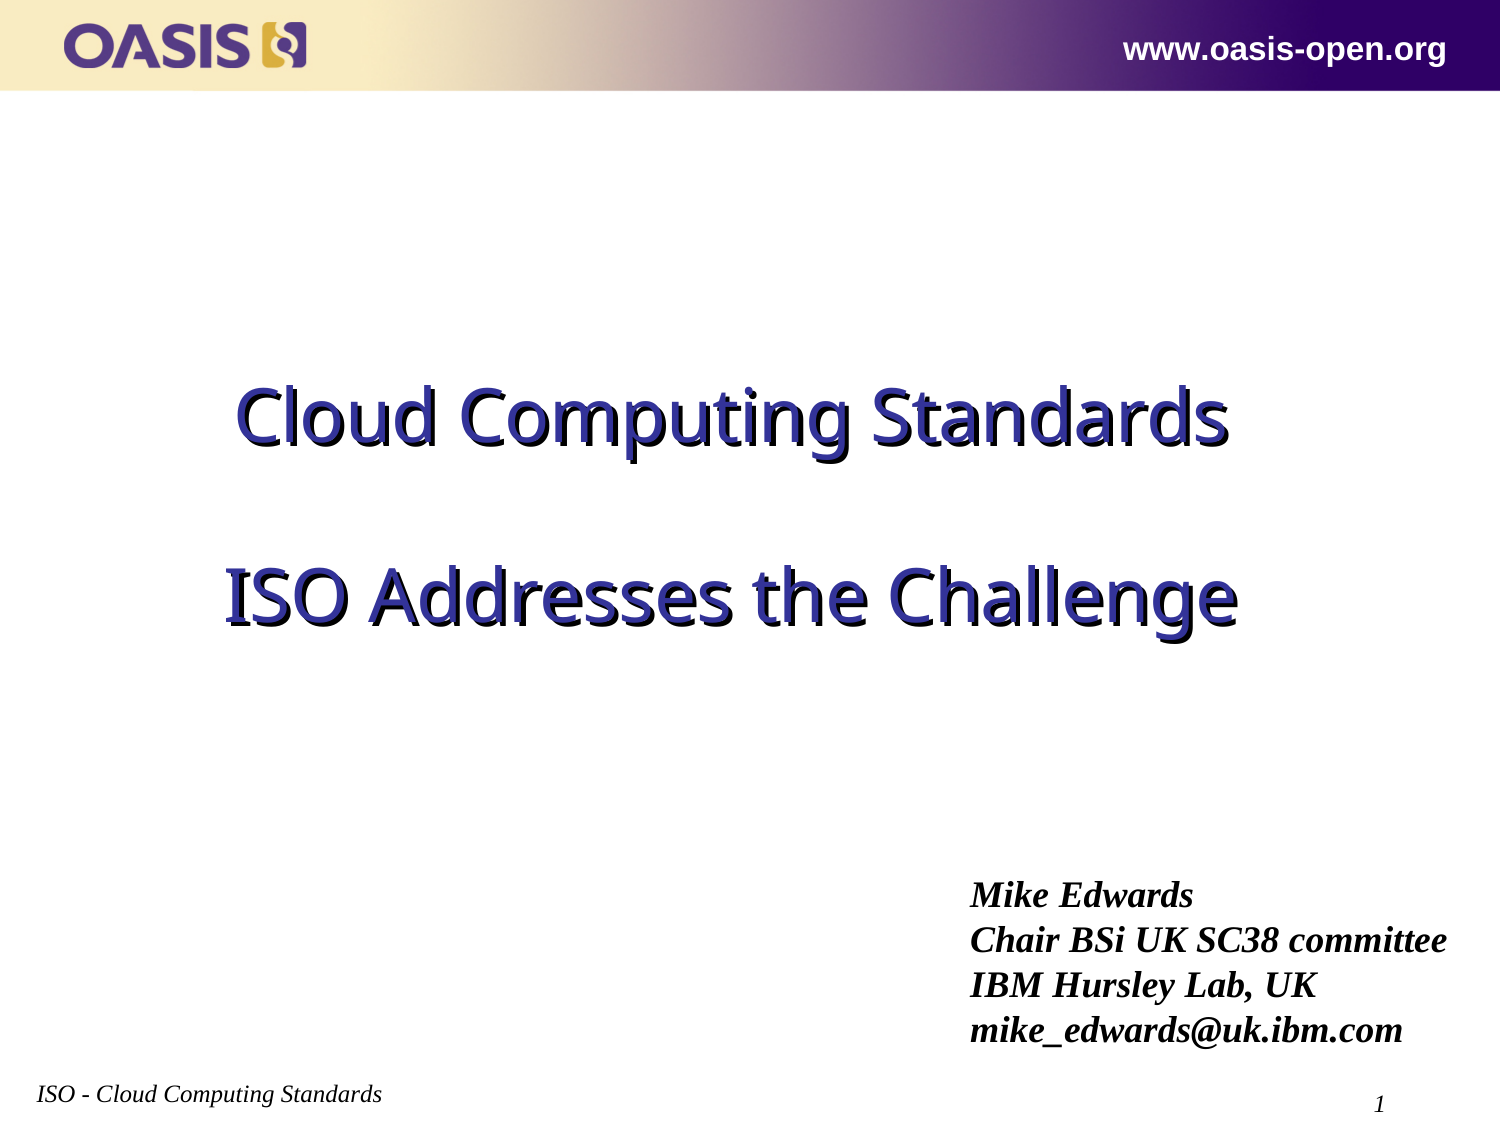

www.oasis-open.org
# Cloud Computing Standards ISO Addresses the Challenge
Mike Edwards
Chair BSi UK SC38 committee
IBM Hursley Lab, UK
mike_edwards@uk.ibm.com